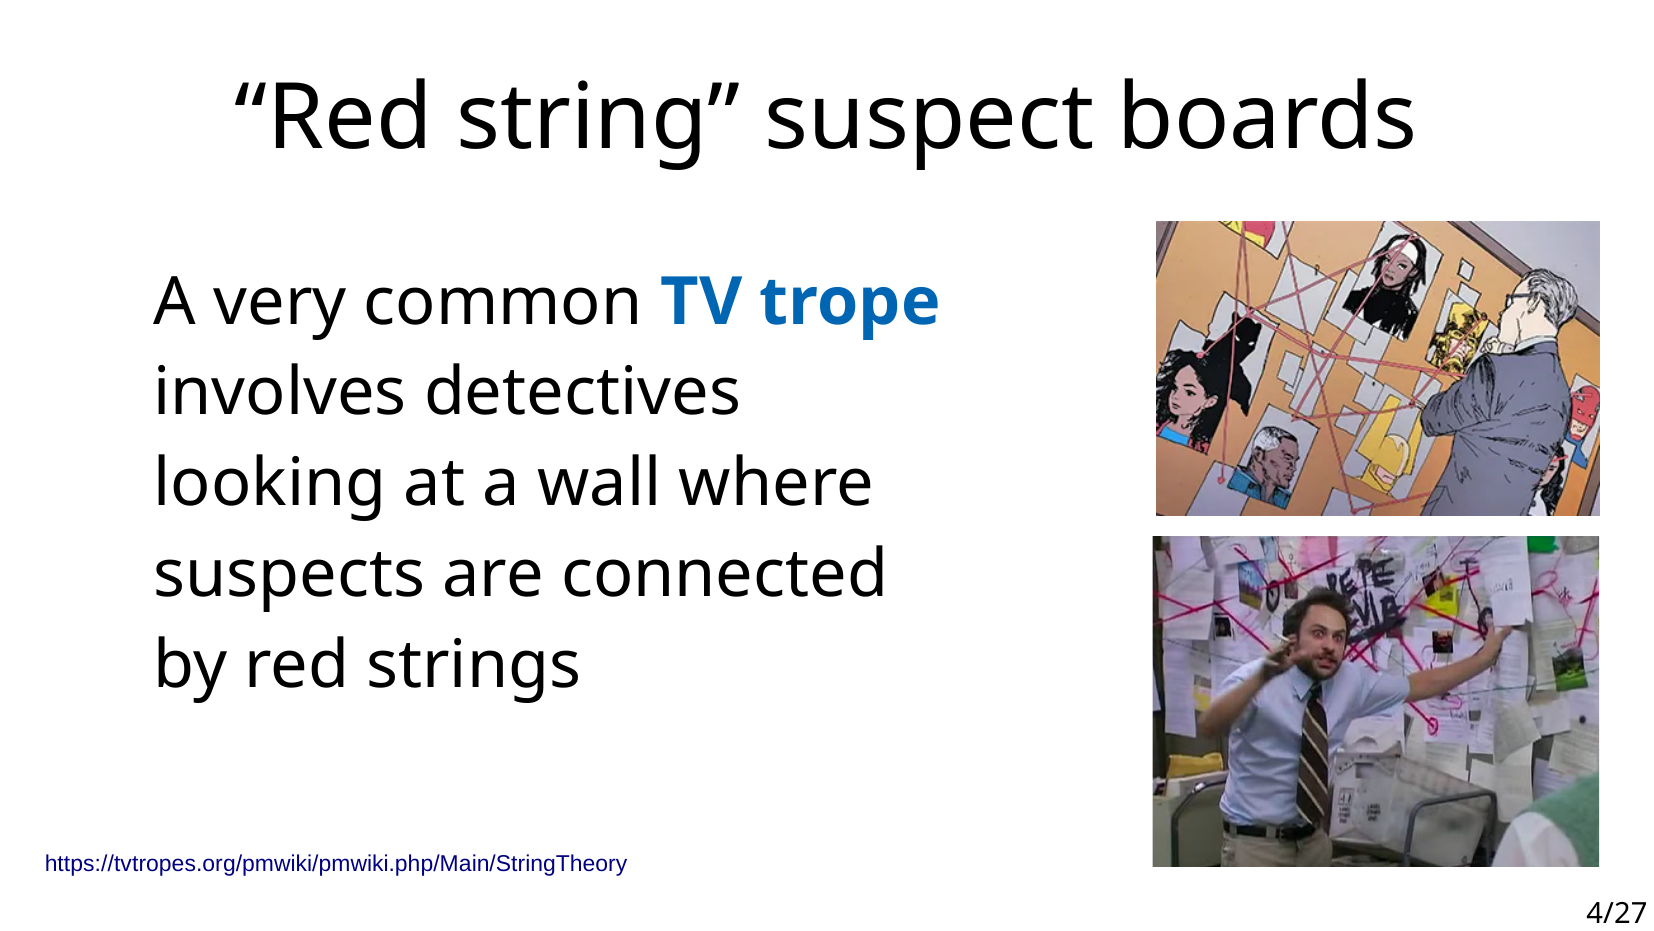

# “Red string” suspect boards
A very common TV trope involves detectives looking at a wall where suspects are connected by red strings
https://tvtropes.org/pmwiki/pmwiki.php/Main/StringTheory
4